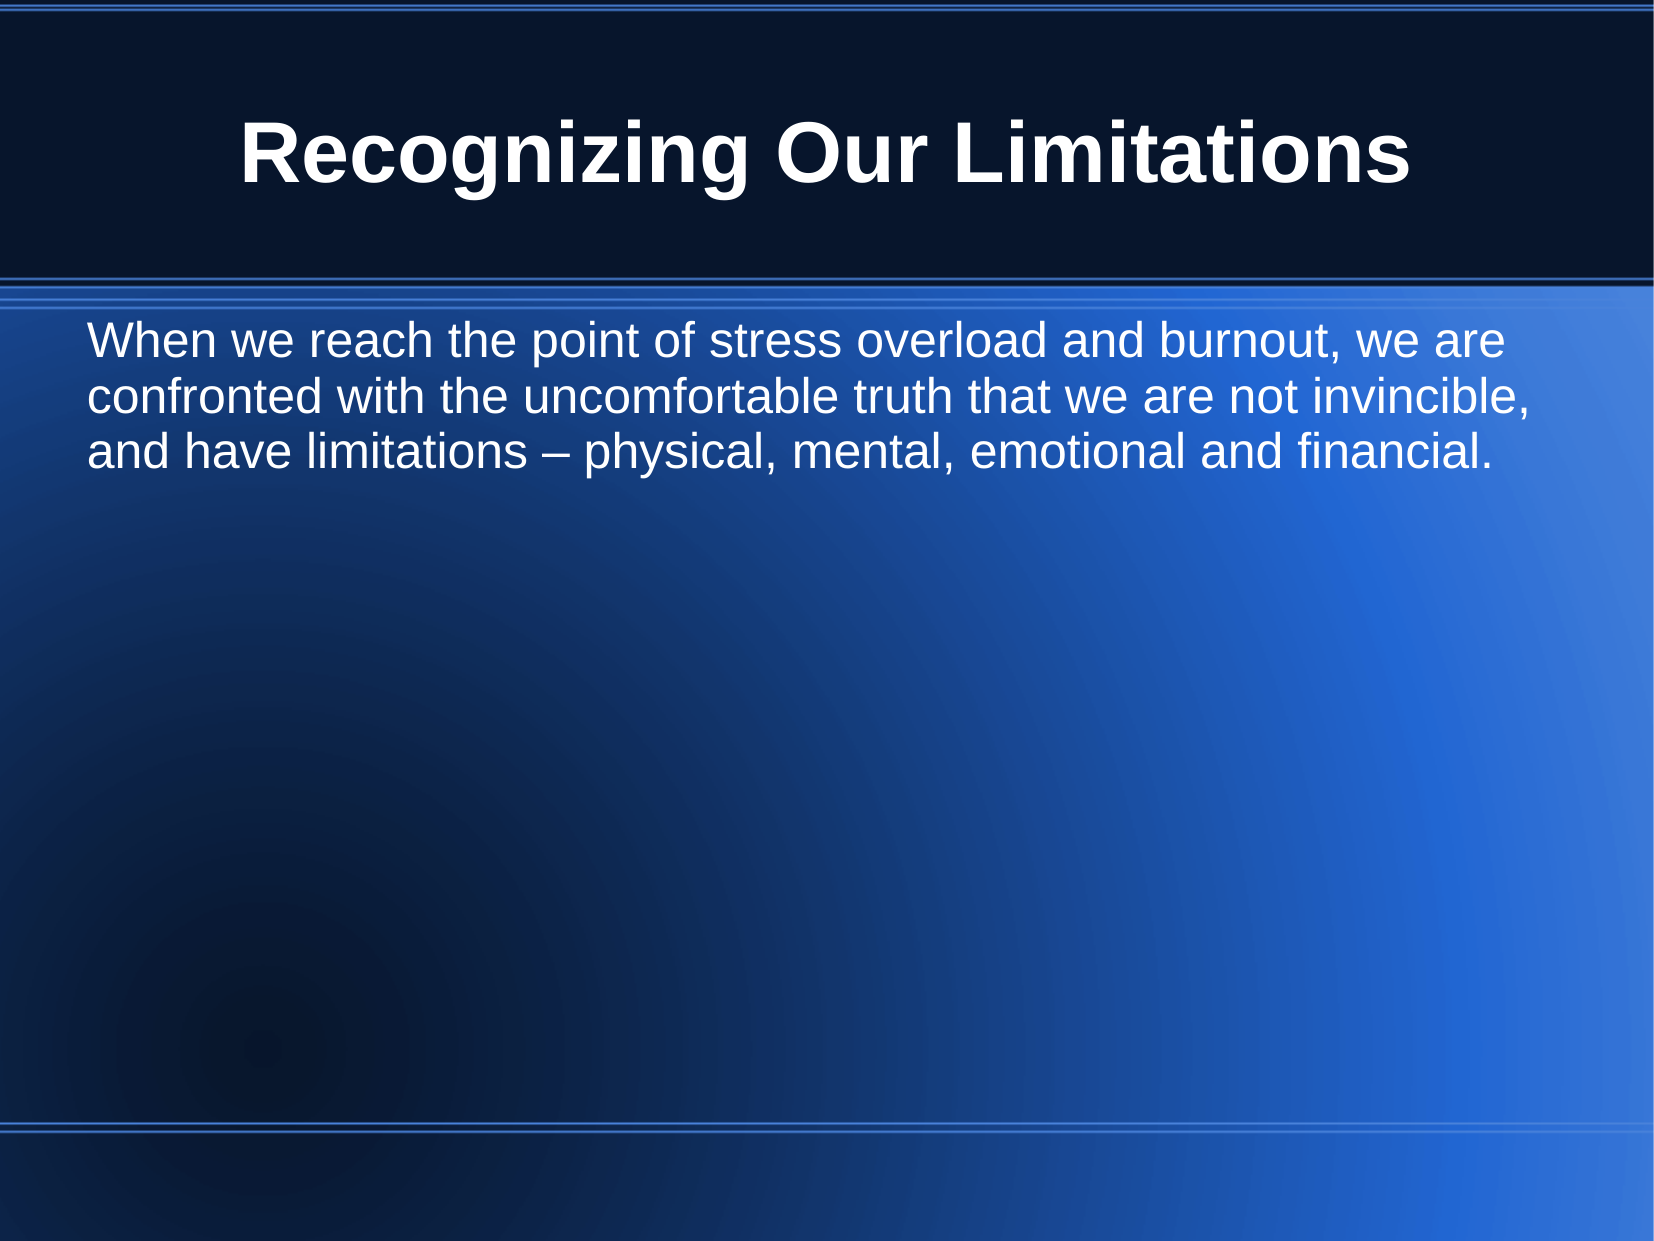

# Recognizing Our Limitations
When we reach the point of stress overload and burnout, we are confronted with the uncomfortable truth that we are not invincible, and have limitations – physical, mental, emotional and financial.